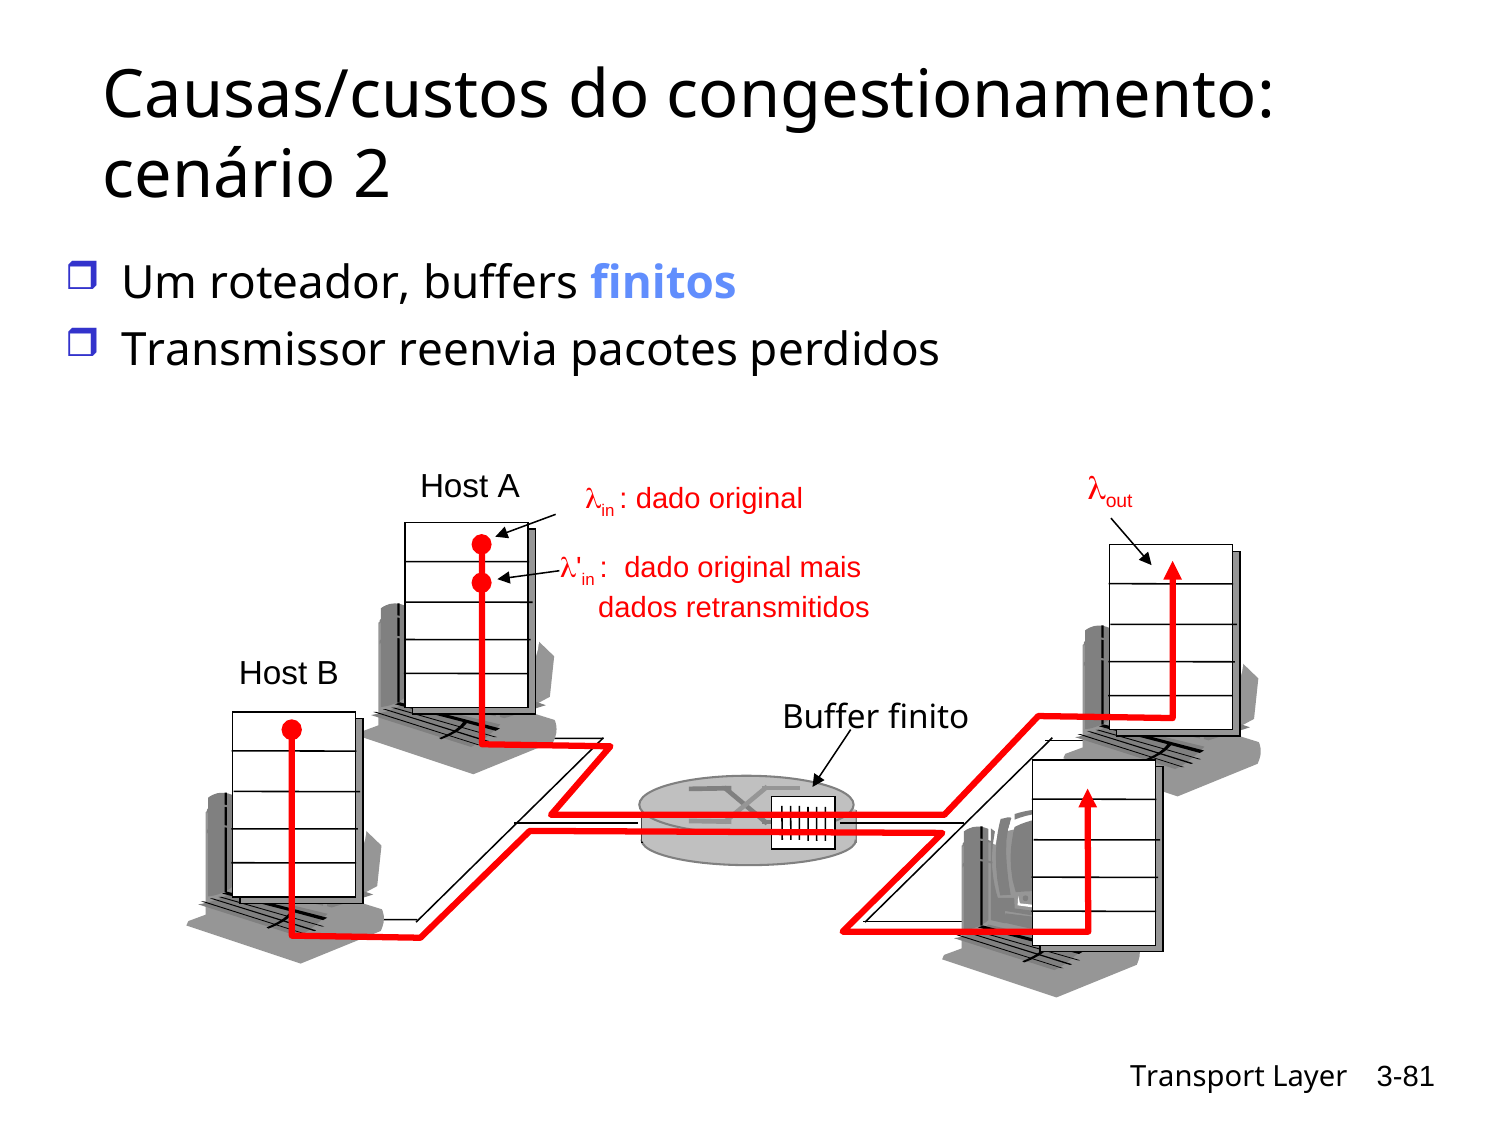

# Causas/custos do congestionamento: cenário 2
Um roteador, buffers finitos
Transmissor reenvia pacotes perdidos
Host A
out
in : dado original
'in : dado original mais dados retransmitidos
Host B
Buffer finito
Transport Layer